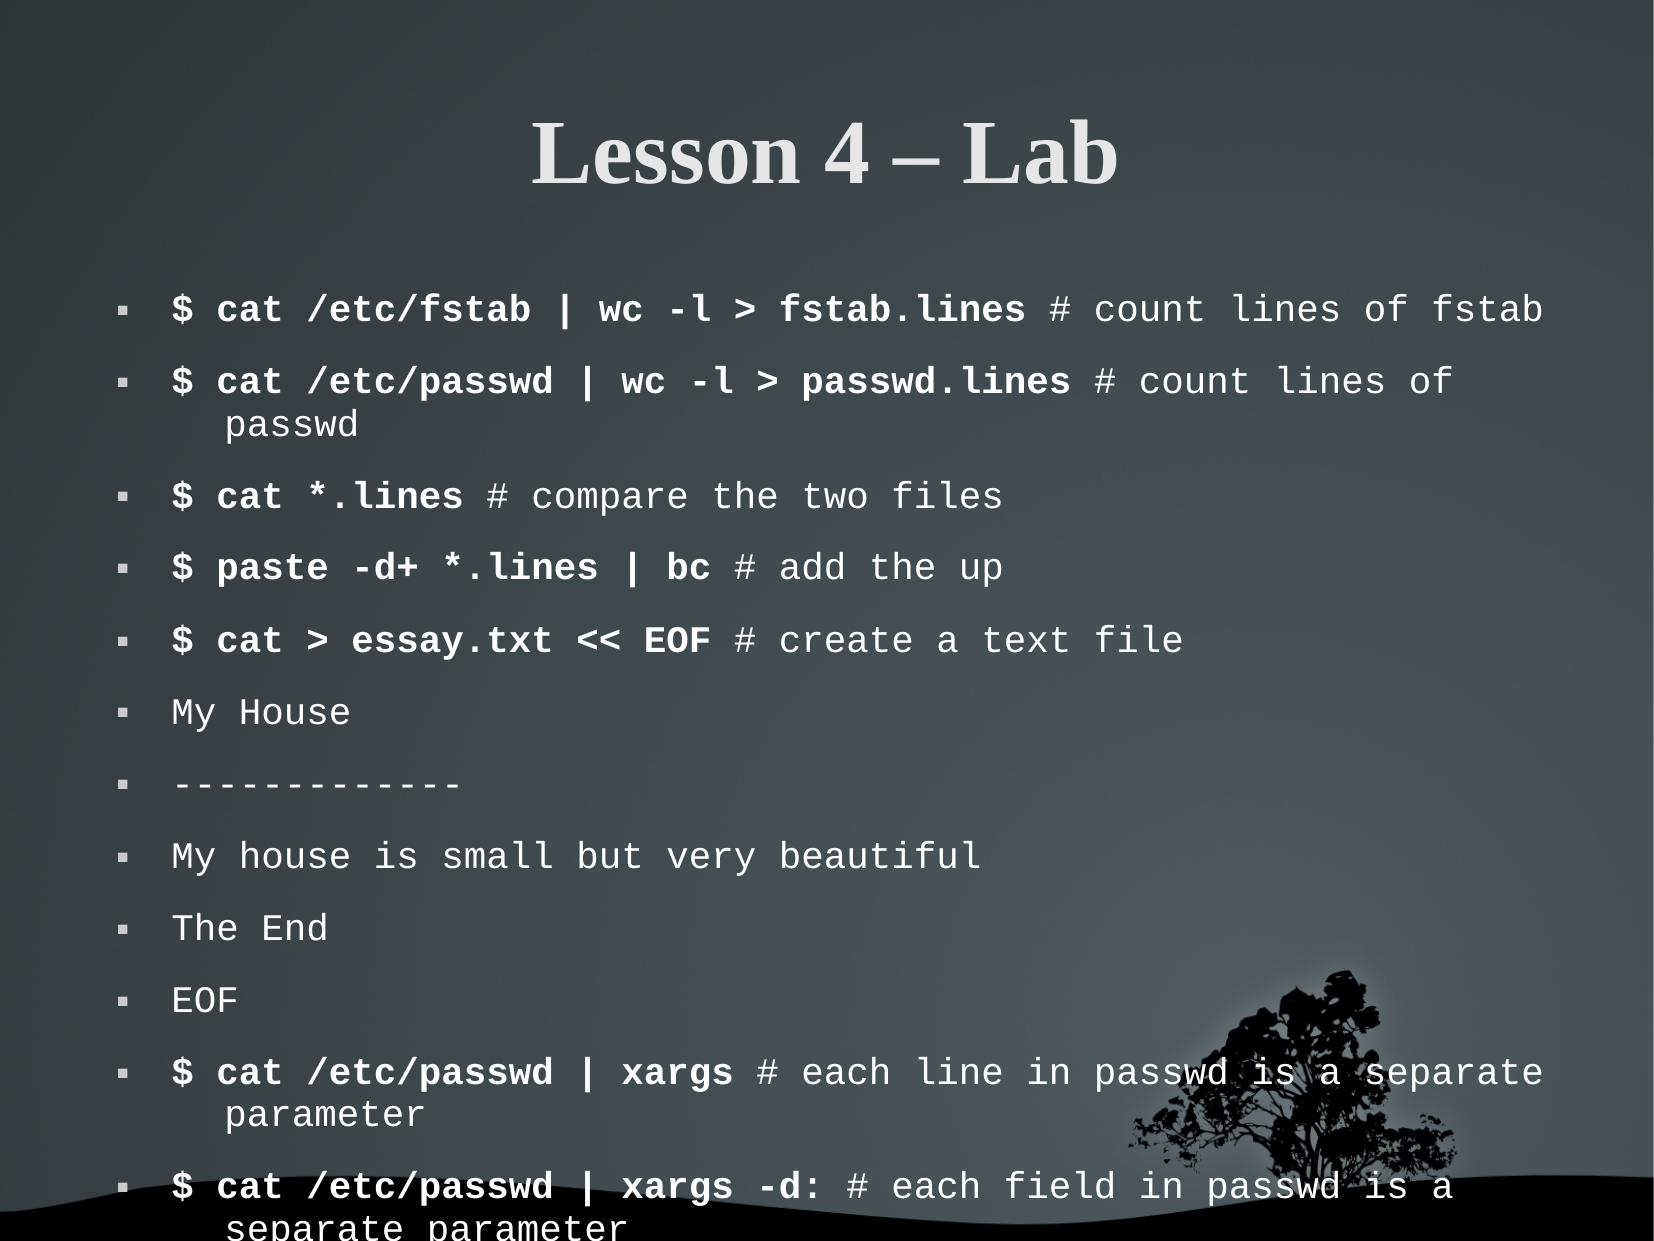

# Lesson 4 – Lab
$ cat /etc/fstab | wc -l > fstab.lines # count lines of fstab
$ cat /etc/passwd | wc -l > passwd.lines # count lines of passwd
$ cat *.lines # compare the two files
$ paste -d+ *.lines | bc # add the up
$ cat > essay.txt << EOF # create a text file
My House
-------------
My house is small but very beautiful
The End
EOF
$ cat /etc/passwd | xargs # each line in passwd is a separate parameter
$ cat /etc/passwd | xargs -d: # each field in passwd is a separate parameter
$ cat /etc/passwd | xargs -d: -n 1 > user.list # Each field on a different line, saved in user.list